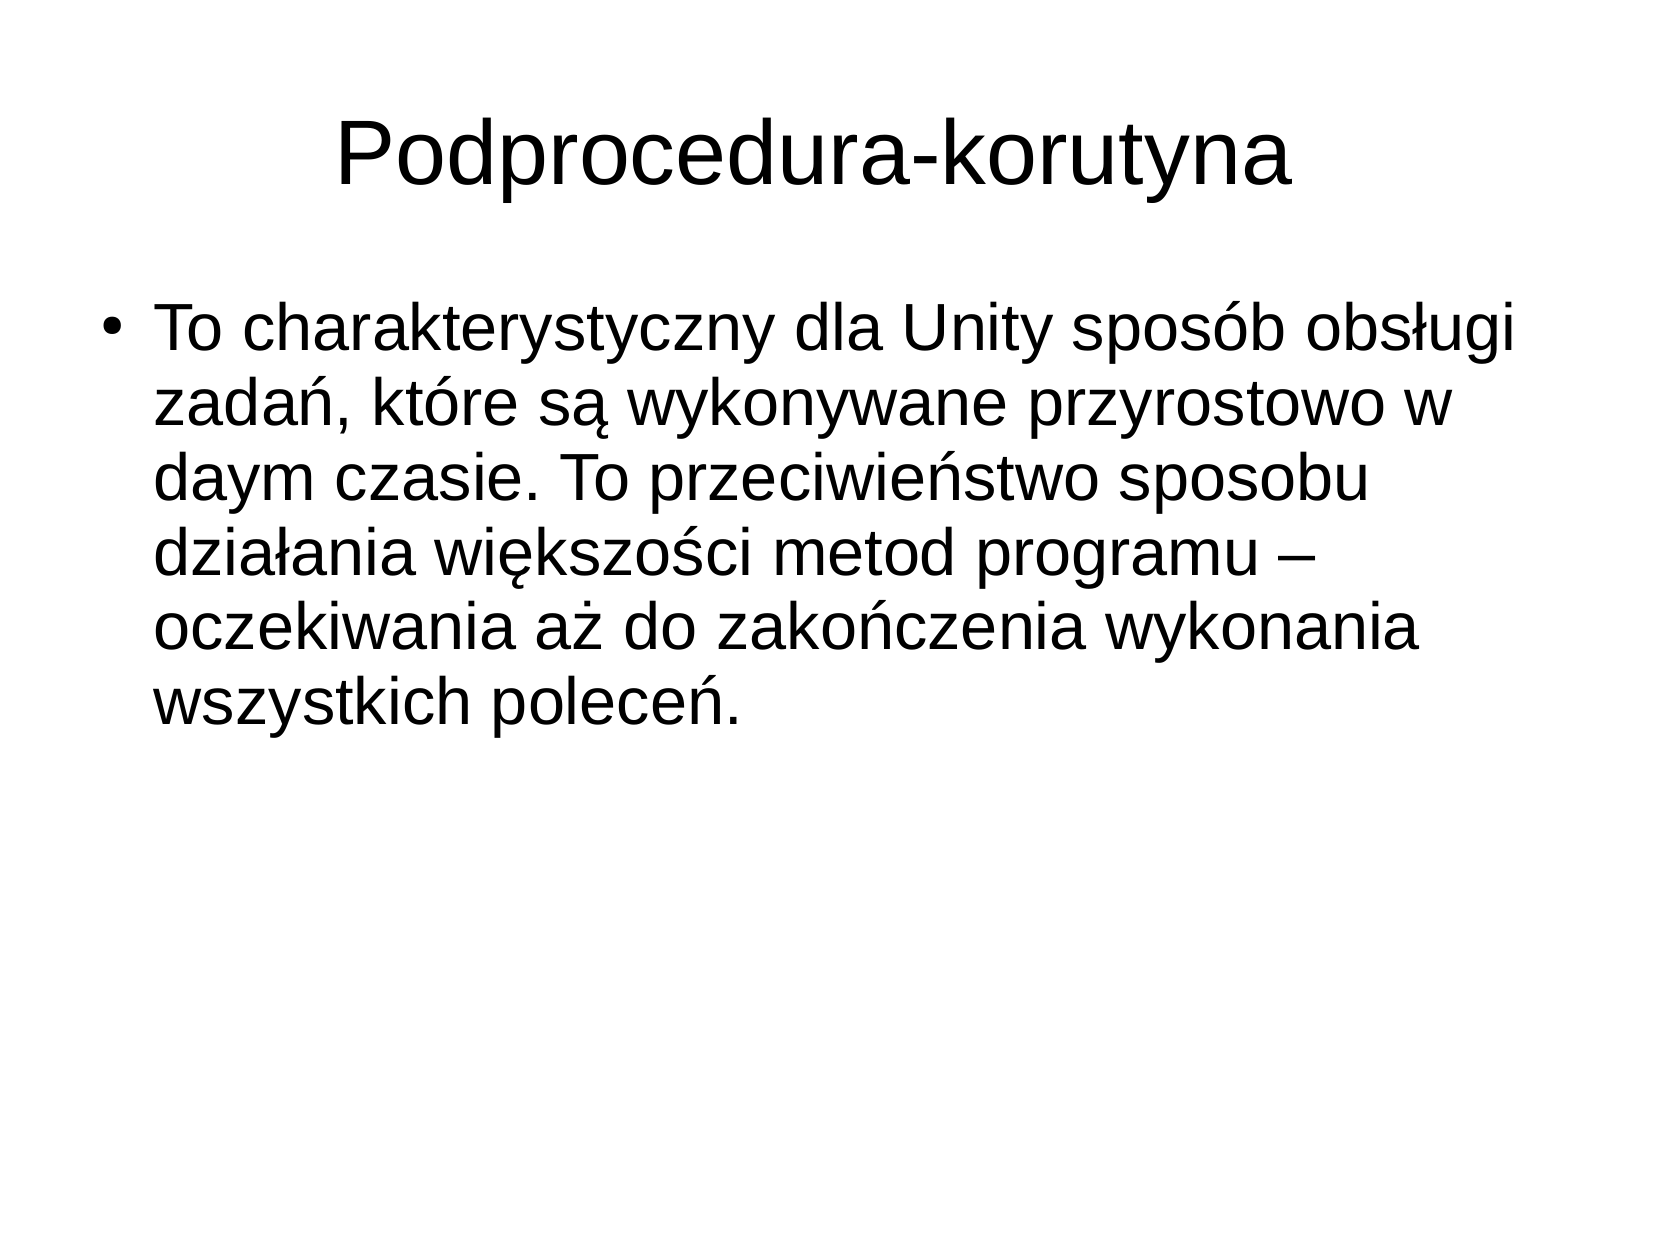

# Podprocedura-korutyna
To charakterystyczny dla Unity sposób obsługi zadań, które są wykonywane przyrostowo w daym czasie. To przeciwieństwo sposobu działania większości metod programu – oczekiwania aż do zakończenia wykonania wszystkich poleceń.